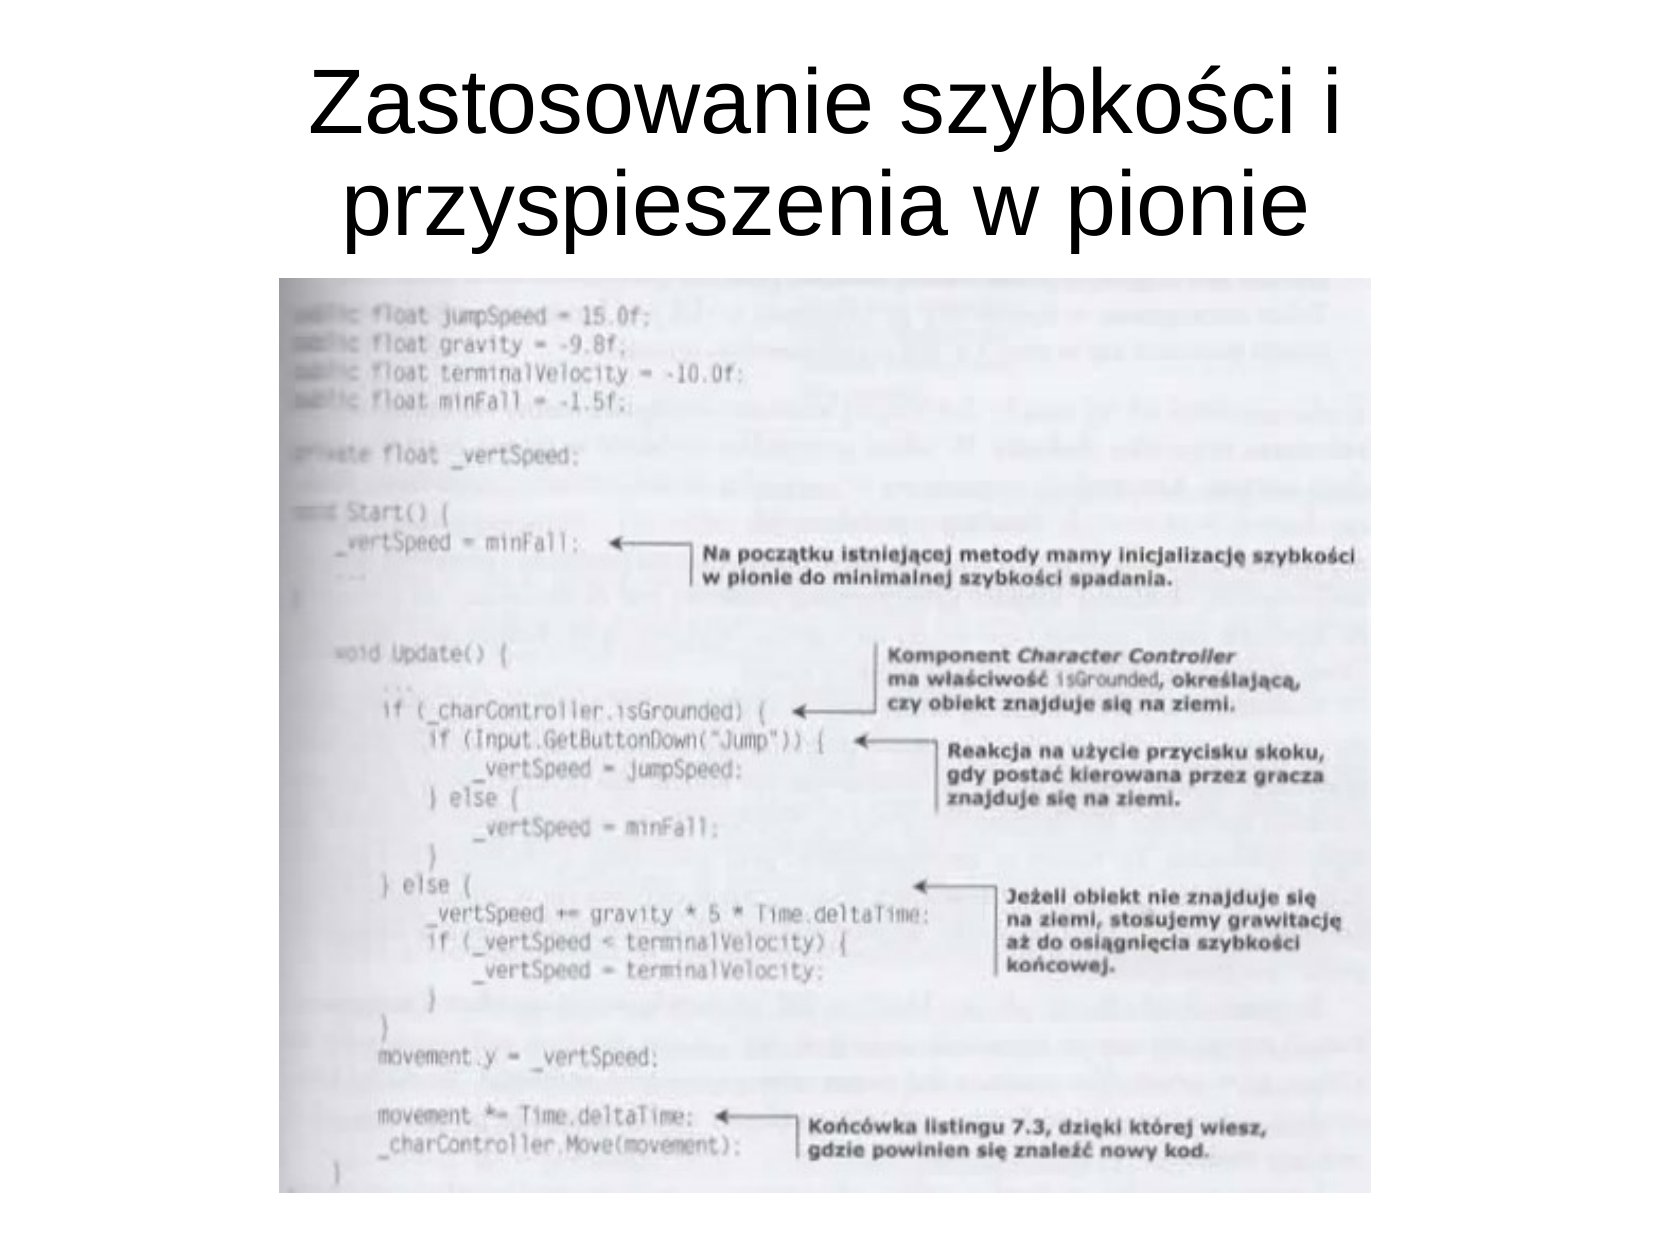

# Zastosowanie szybkości i przyspieszenia w pionie